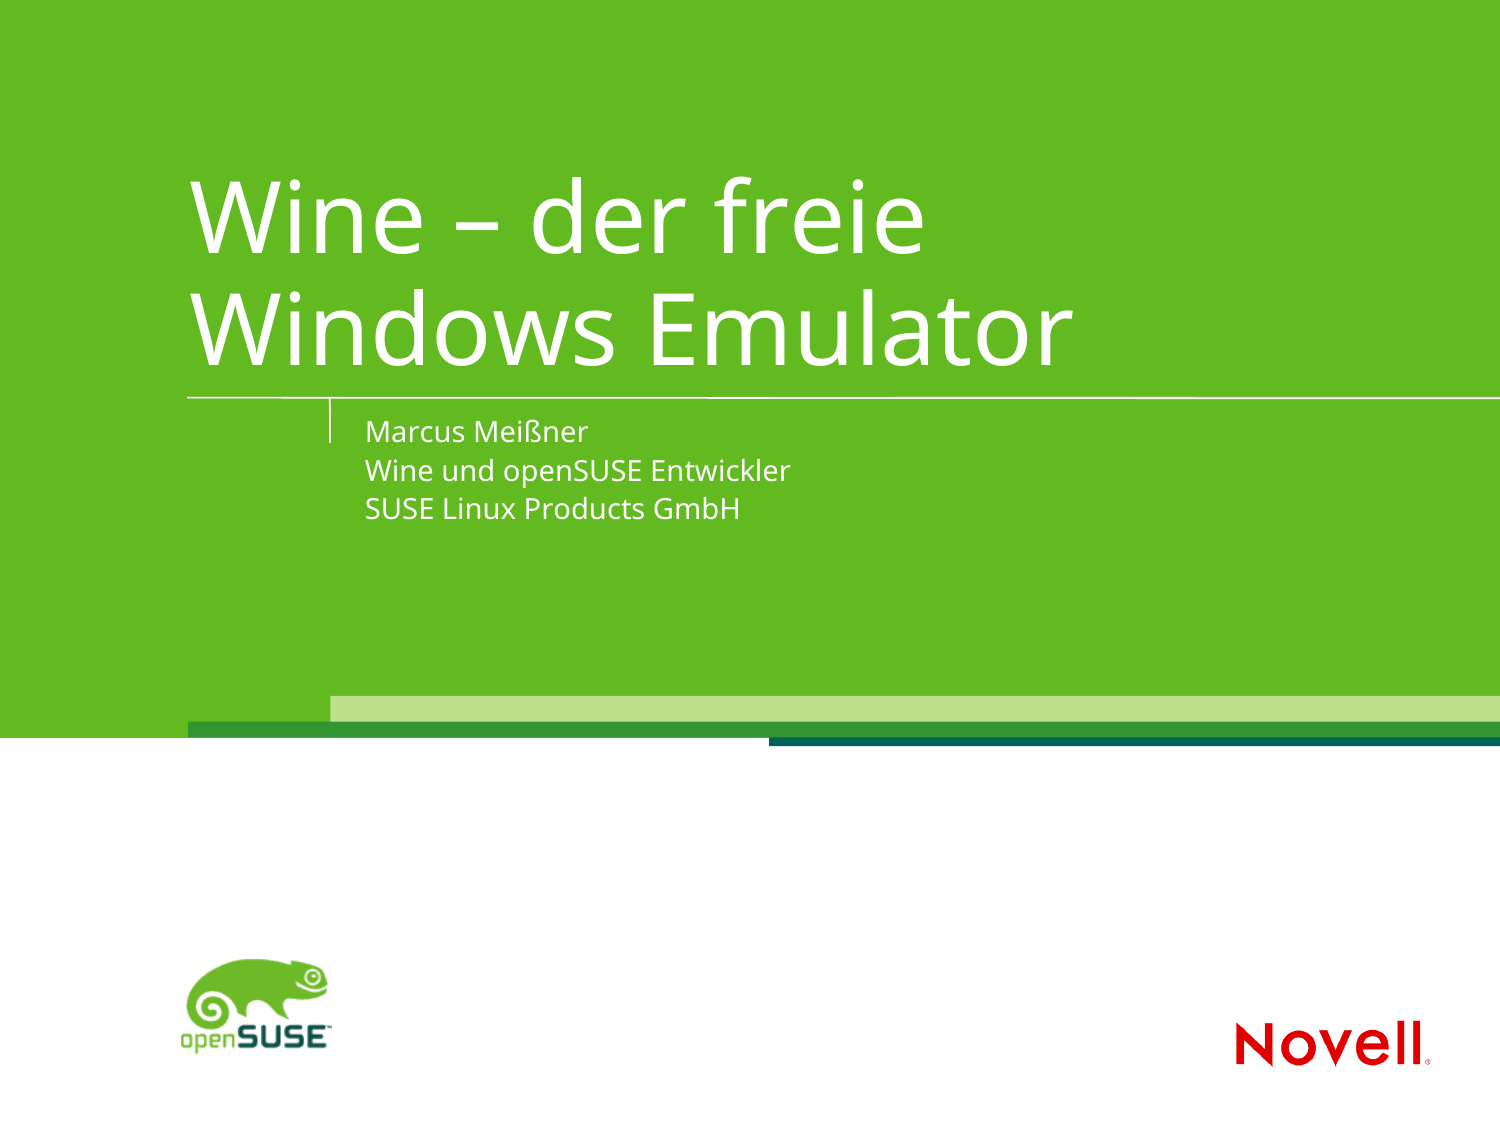

# Wine – der freie Windows Emulator
Marcus Meißner
Wine und openSUSE Entwickler
SUSE Linux Products GmbH